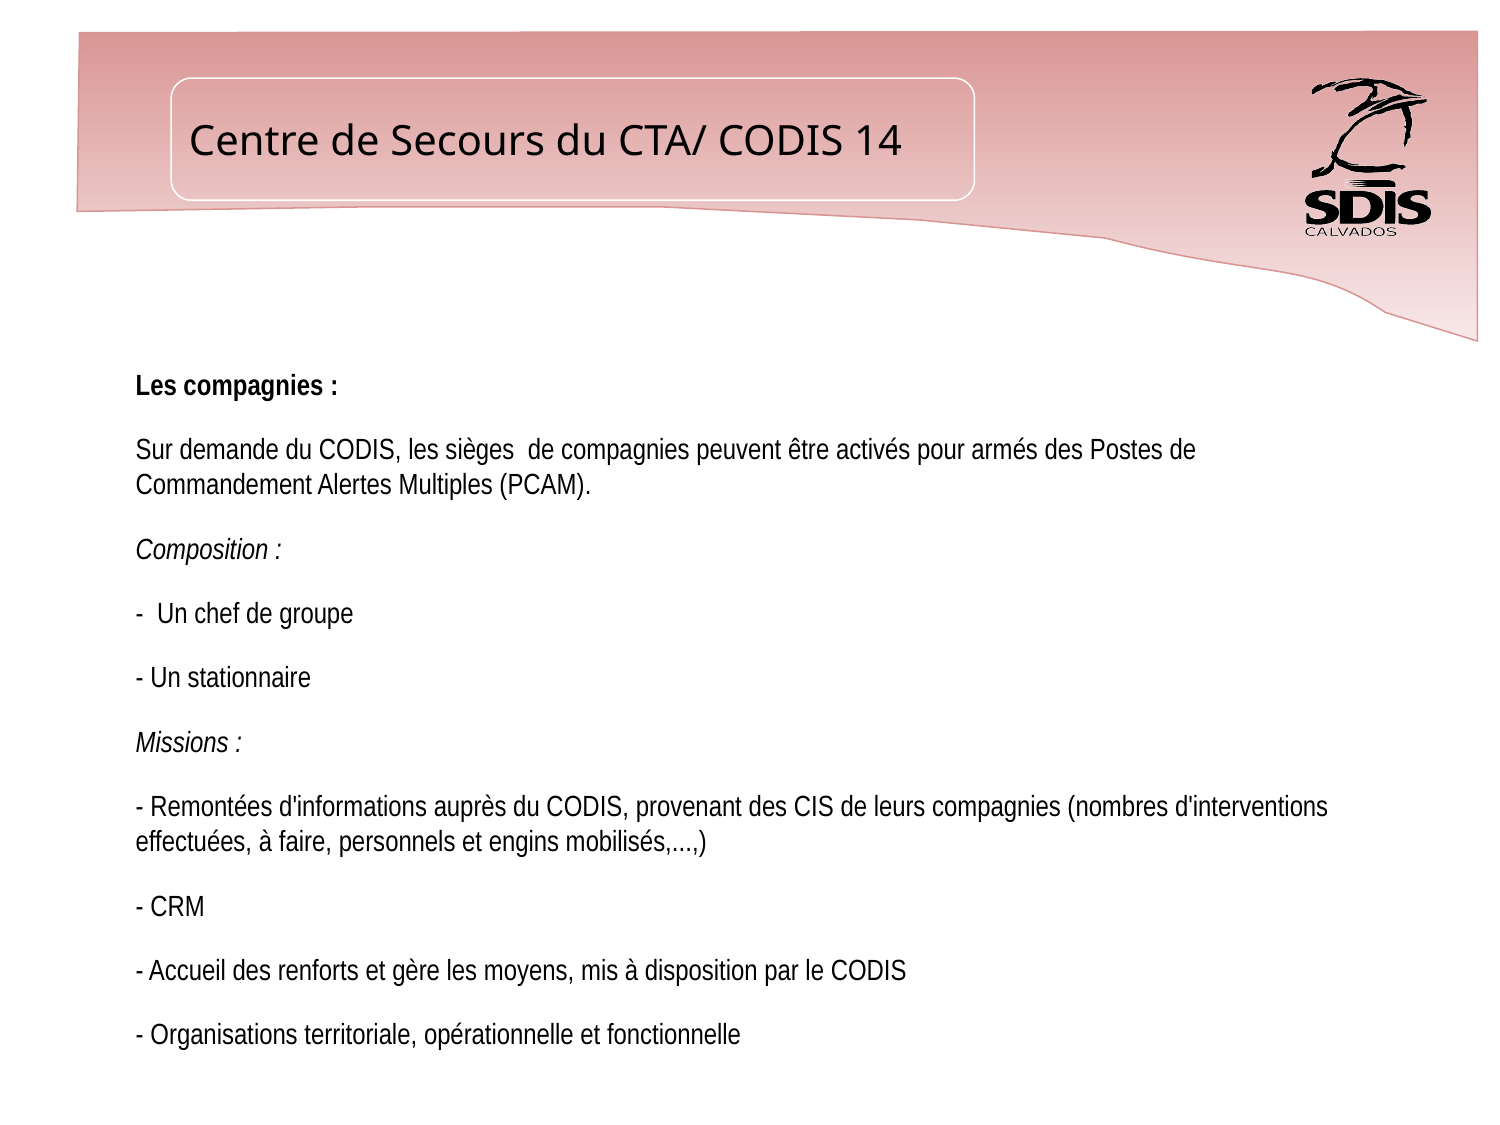

Centre de Secours du CTA/ CODIS 14
Les compagnies :
Sur demande du CODIS, les sièges de compagnies peuvent être activés pour armés des Postes de Commandement Alertes Multiples (PCAM).
Composition :
- Un chef de groupe
- Un stationnaire
Missions :
- Remontées d'informations auprès du CODIS, provenant des CIS de leurs compagnies (nombres d'interventions effectuées, à faire, personnels et engins mobilisés,...,)
- CRM
- Accueil des renforts et gère les moyens, mis à disposition par le CODIS
- Organisations territoriale, opérationnelle et fonctionnelle